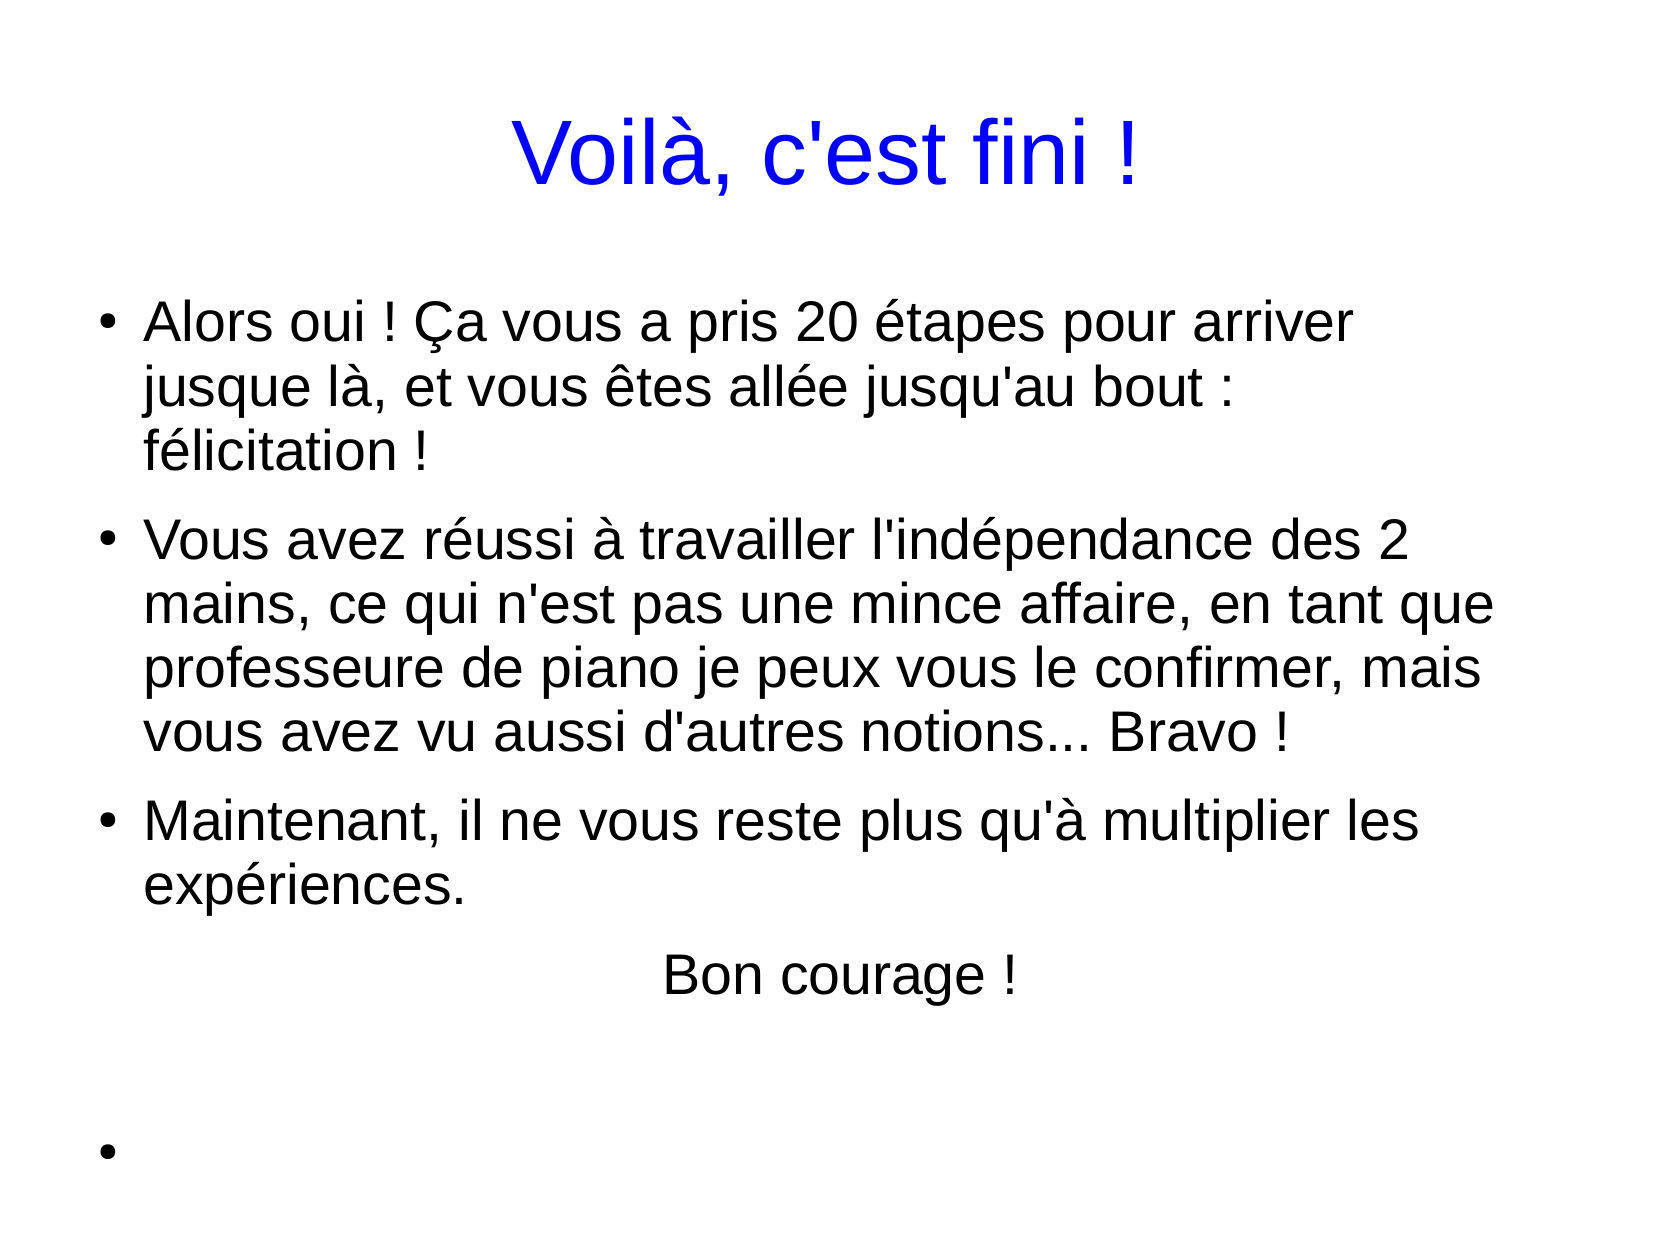

# Voilà, c'est fini !
Alors oui ! Ça vous a pris 20 étapes pour arriver jusque là, et vous êtes allée jusqu'au bout : félicitation !
Vous avez réussi à travailler l'indépendance des 2 mains, ce qui n'est pas une mince affaire, en tant que professeure de piano je peux vous le confirmer, mais vous avez vu aussi d'autres notions... Bravo !
Maintenant, il ne vous reste plus qu'à multiplier les expériences.
Bon courage !